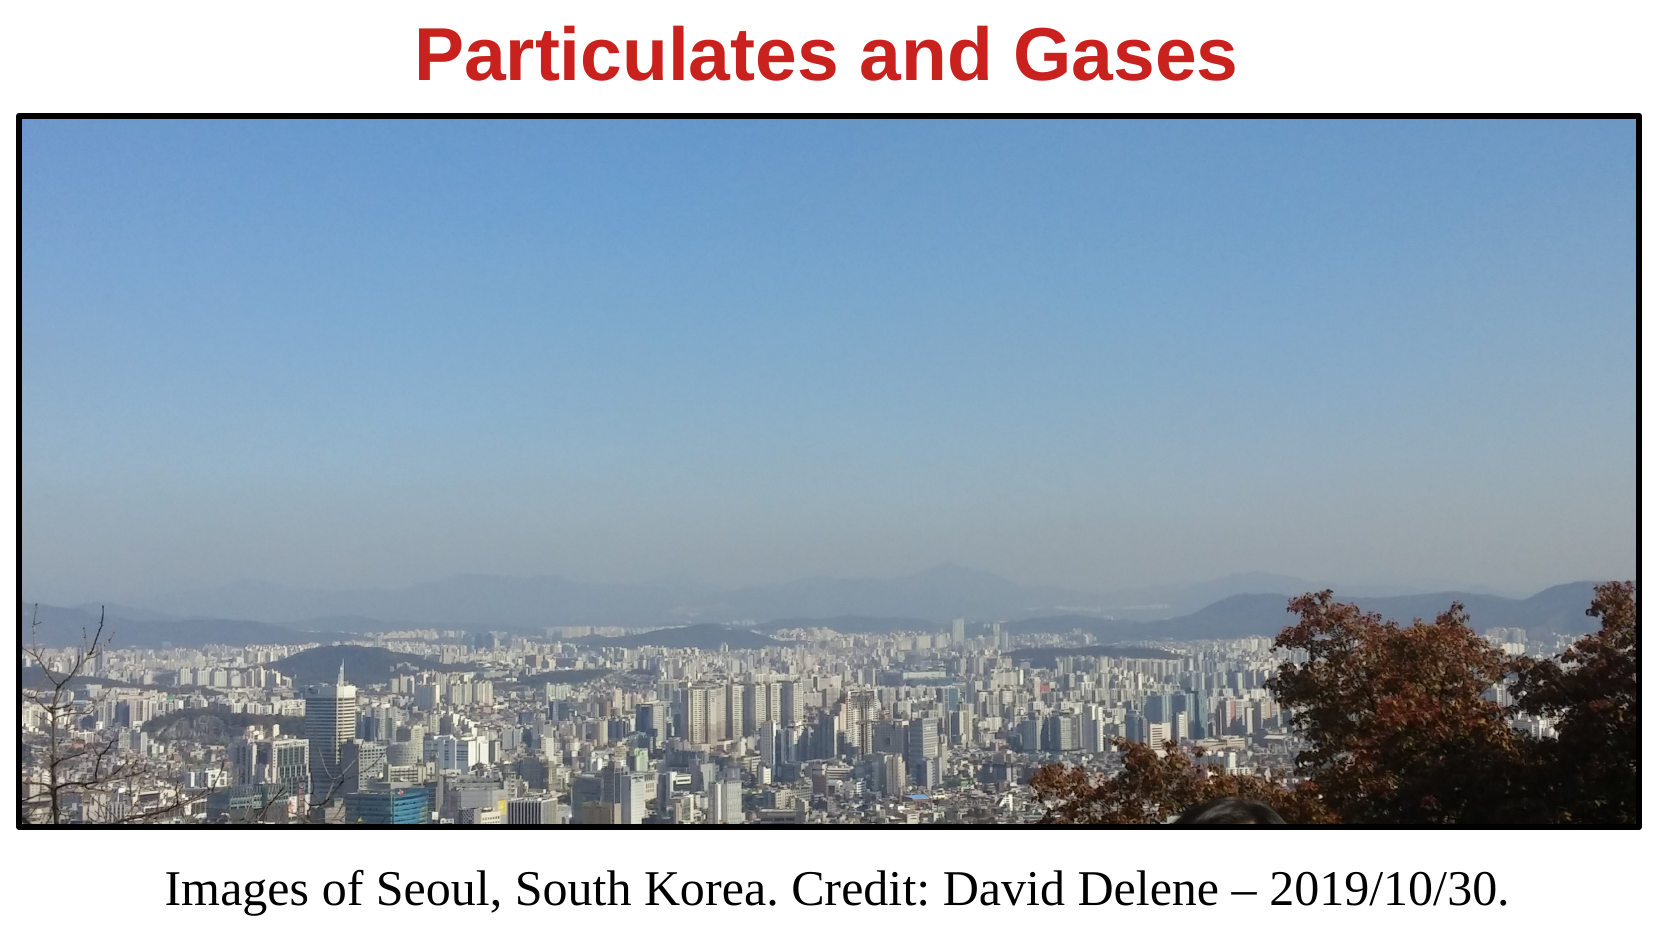

# Particulates and Gases
Images of Seoul, South Korea. Credit: David Delene – 2019/10/30.